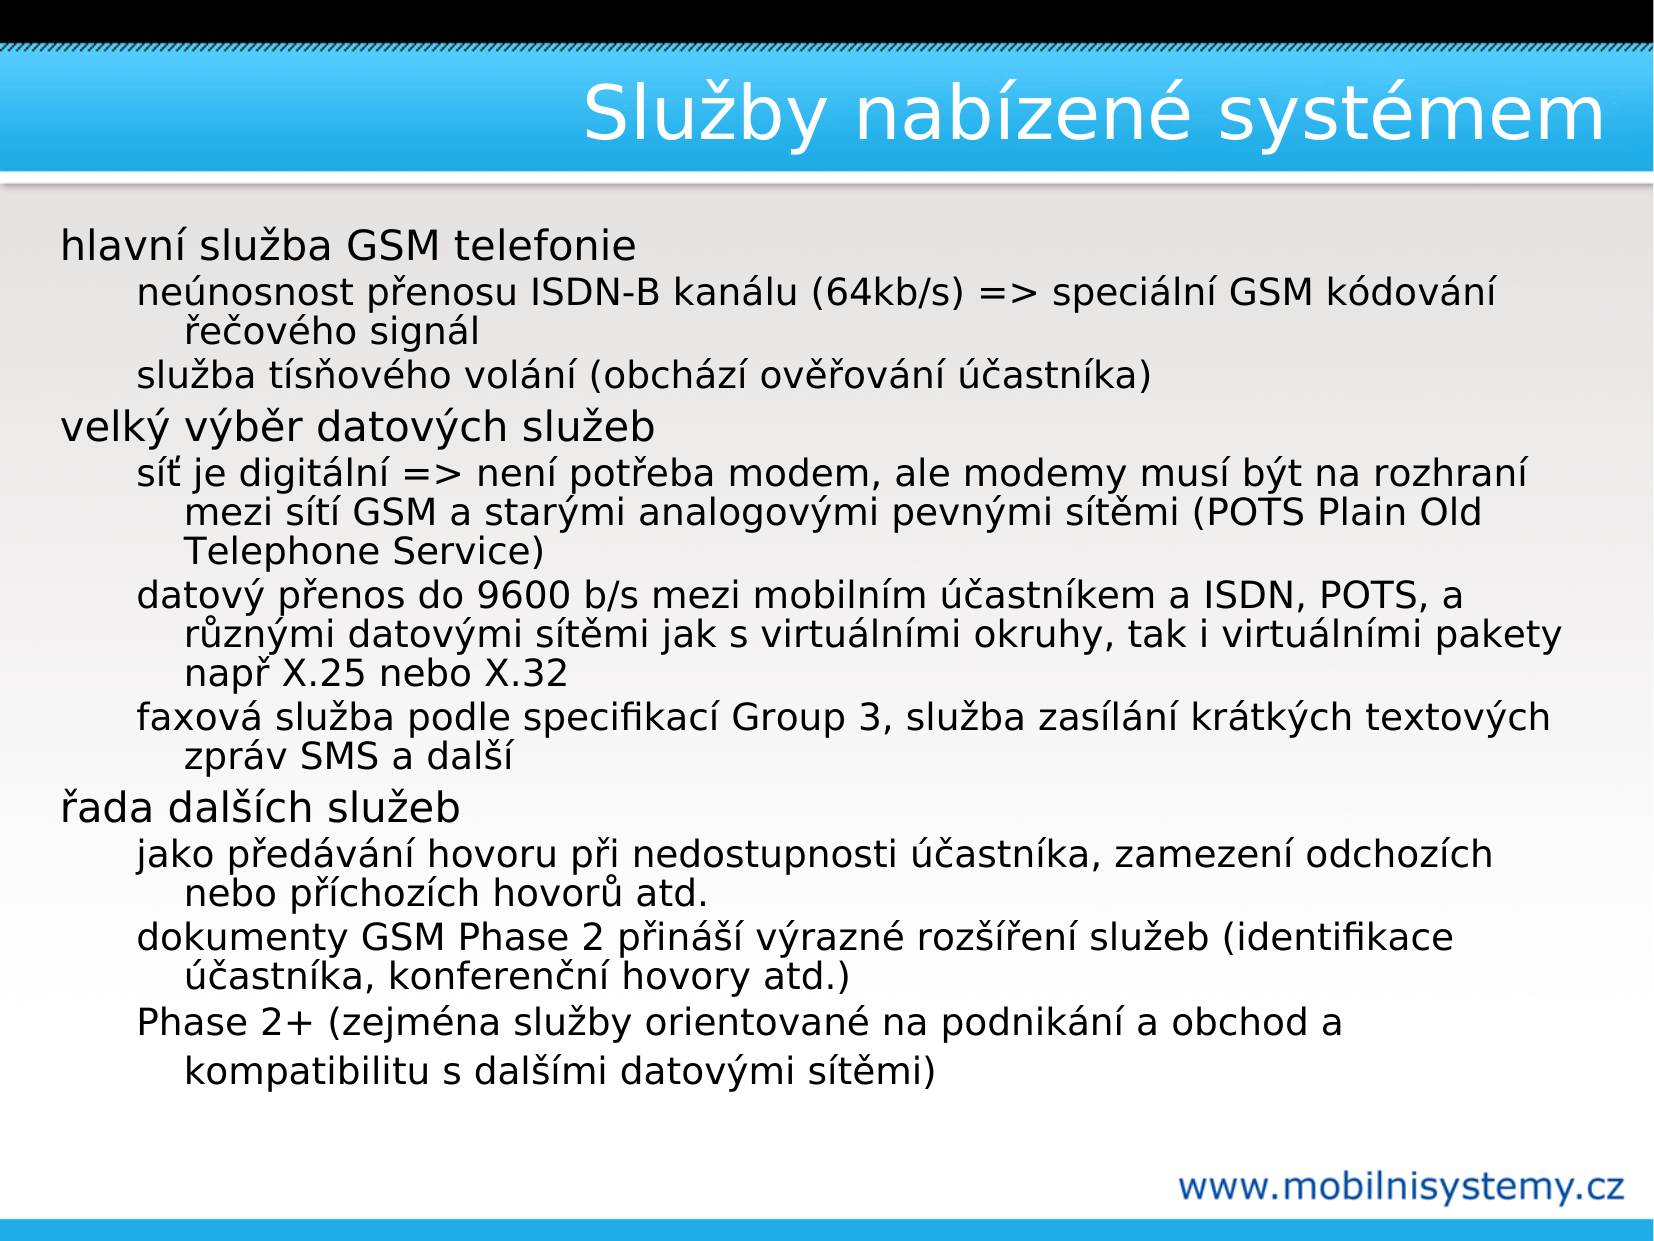

# Služby nabízené systémem
hlavní služba GSM telefonie
neúnosnost přenosu ISDN-B kanálu (64kb/s) => speciální GSM kódování řečového signál
služba tísňového volání (obchází ověřování účastníka)
velký výběr datových služeb
síť je digitální => není potřeba modem, ale modemy musí být na rozhraní mezi sítí GSM a starými analogovými pevnými sítěmi (POTS Plain Old Telephone Service)
datový přenos do 9600 b/s mezi mobilním účastníkem a ISDN, POTS, a různými datovými sítěmi jak s virtuálními okruhy, tak i virtuálními pakety např X.25 nebo X.32
faxová služba podle specifikací Group 3, služba zasílání krátkých textových zpráv SMS a další
řada dalších služeb
jako předávání hovoru při nedostupnosti účastníka, zamezení odchozích nebo příchozích hovorů atd.
dokumenty GSM Phase 2 přináší výrazné rozšíření služeb (identifikace účastníka, konferenční hovory atd.)
Phase 2+ (zejména služby orientované na podnikání a obchod a kompatibilitu s dalšími datovými sítěmi)